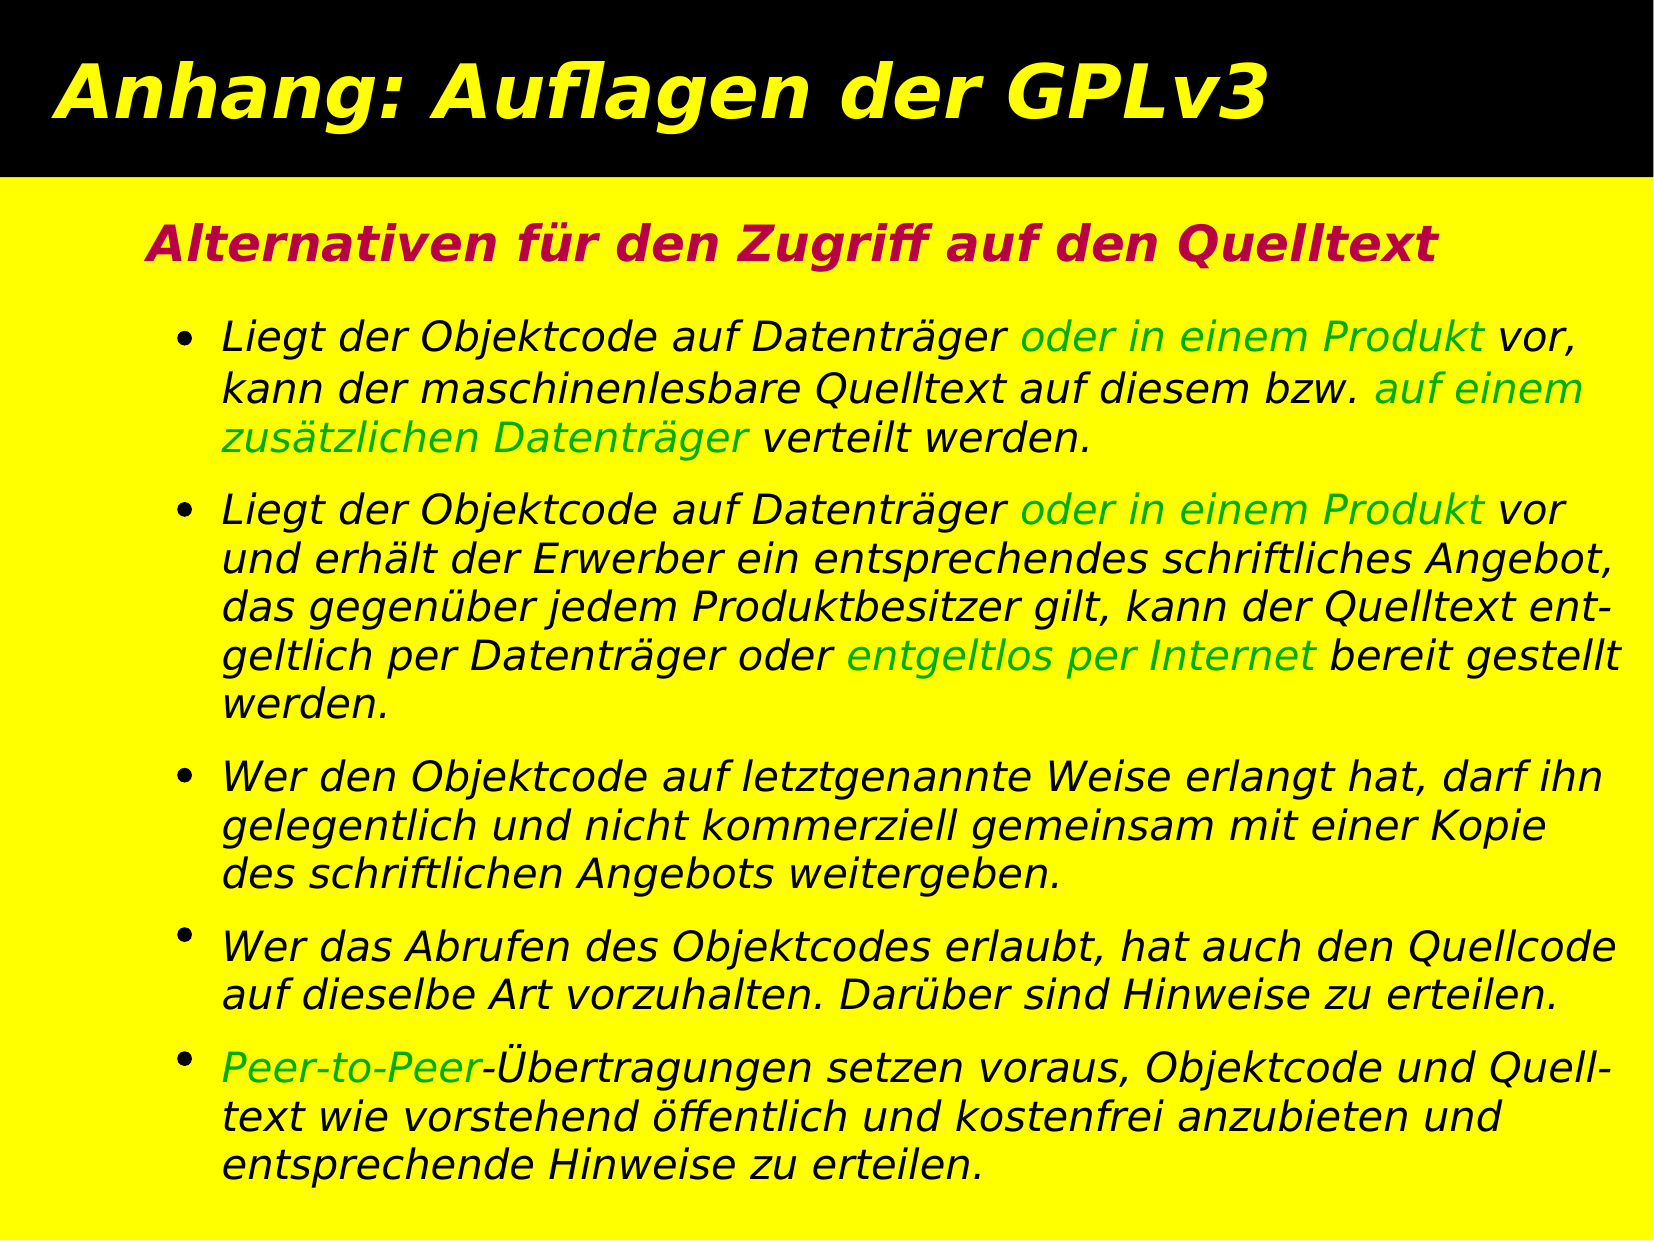

Anhang: Auflagen der GPLv3
Alternativen für den Zugriff auf den Quelltext
	Liegt der Objektcode auf Datenträger oder in einem Produkt vor,
	kann der maschinenlesbare Quelltext auf diesem bzw. auf einem
	zusätzlichen Datenträger verteilt werden.
	Liegt der Objektcode auf Datenträger oder in einem Produkt vor
	und erhält der Erwerber ein entsprechendes schriftliches Angebot,
	das gegenüber jedem Produktbesitzer gilt, kann der Quelltext ent-
	geltlich per Datenträger oder entgeltlos per Internet bereit gestellt
	werden.
	Wer den Objektcode auf letztgenannte Weise erlangt hat, darf ihn
	gelegentlich und nicht kommerziell gemeinsam mit einer Kopie
	des schriftlichen Angebots weitergeben.
	Wer das Abrufen des Objektcodes erlaubt, hat auch den Quellcode
	auf dieselbe Art vorzuhalten. Darüber sind Hinweise zu erteilen.
	Peer-to-Peer-Übertragungen setzen voraus, Objektcode und Quell-
	text wie vorstehend öffentlich und kostenfrei anzubieten und
	entsprechende Hinweise zu erteilen.